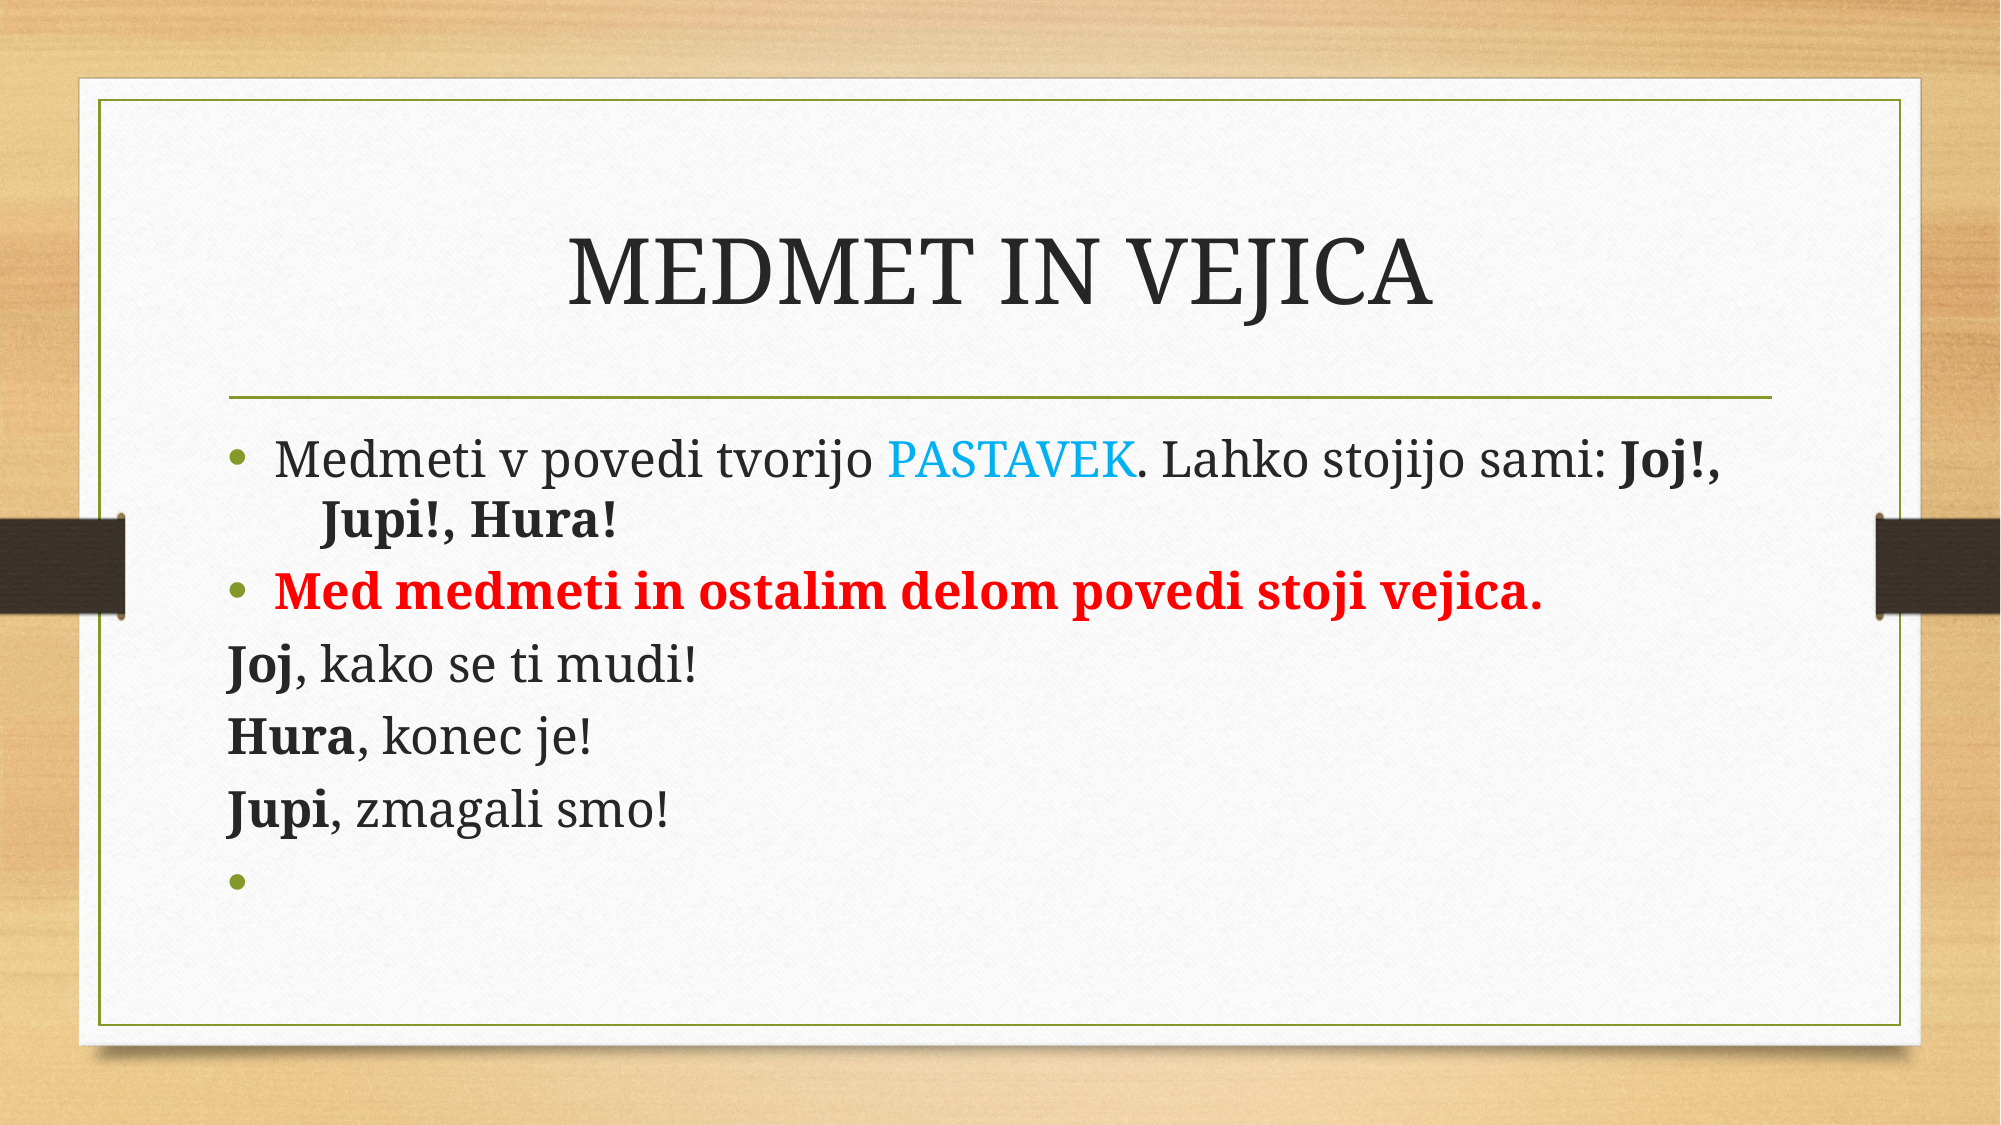

# MEDMET IN VEJICA
Medmeti v povedi tvorijo PASTAVEK. Lahko stojijo sami: Joj!, Jupi!, Hura!
Med medmeti in ostalim delom povedi stoji vejica.
Joj, kako se ti mudi!
Hura, konec je!
Jupi, zmagali smo!